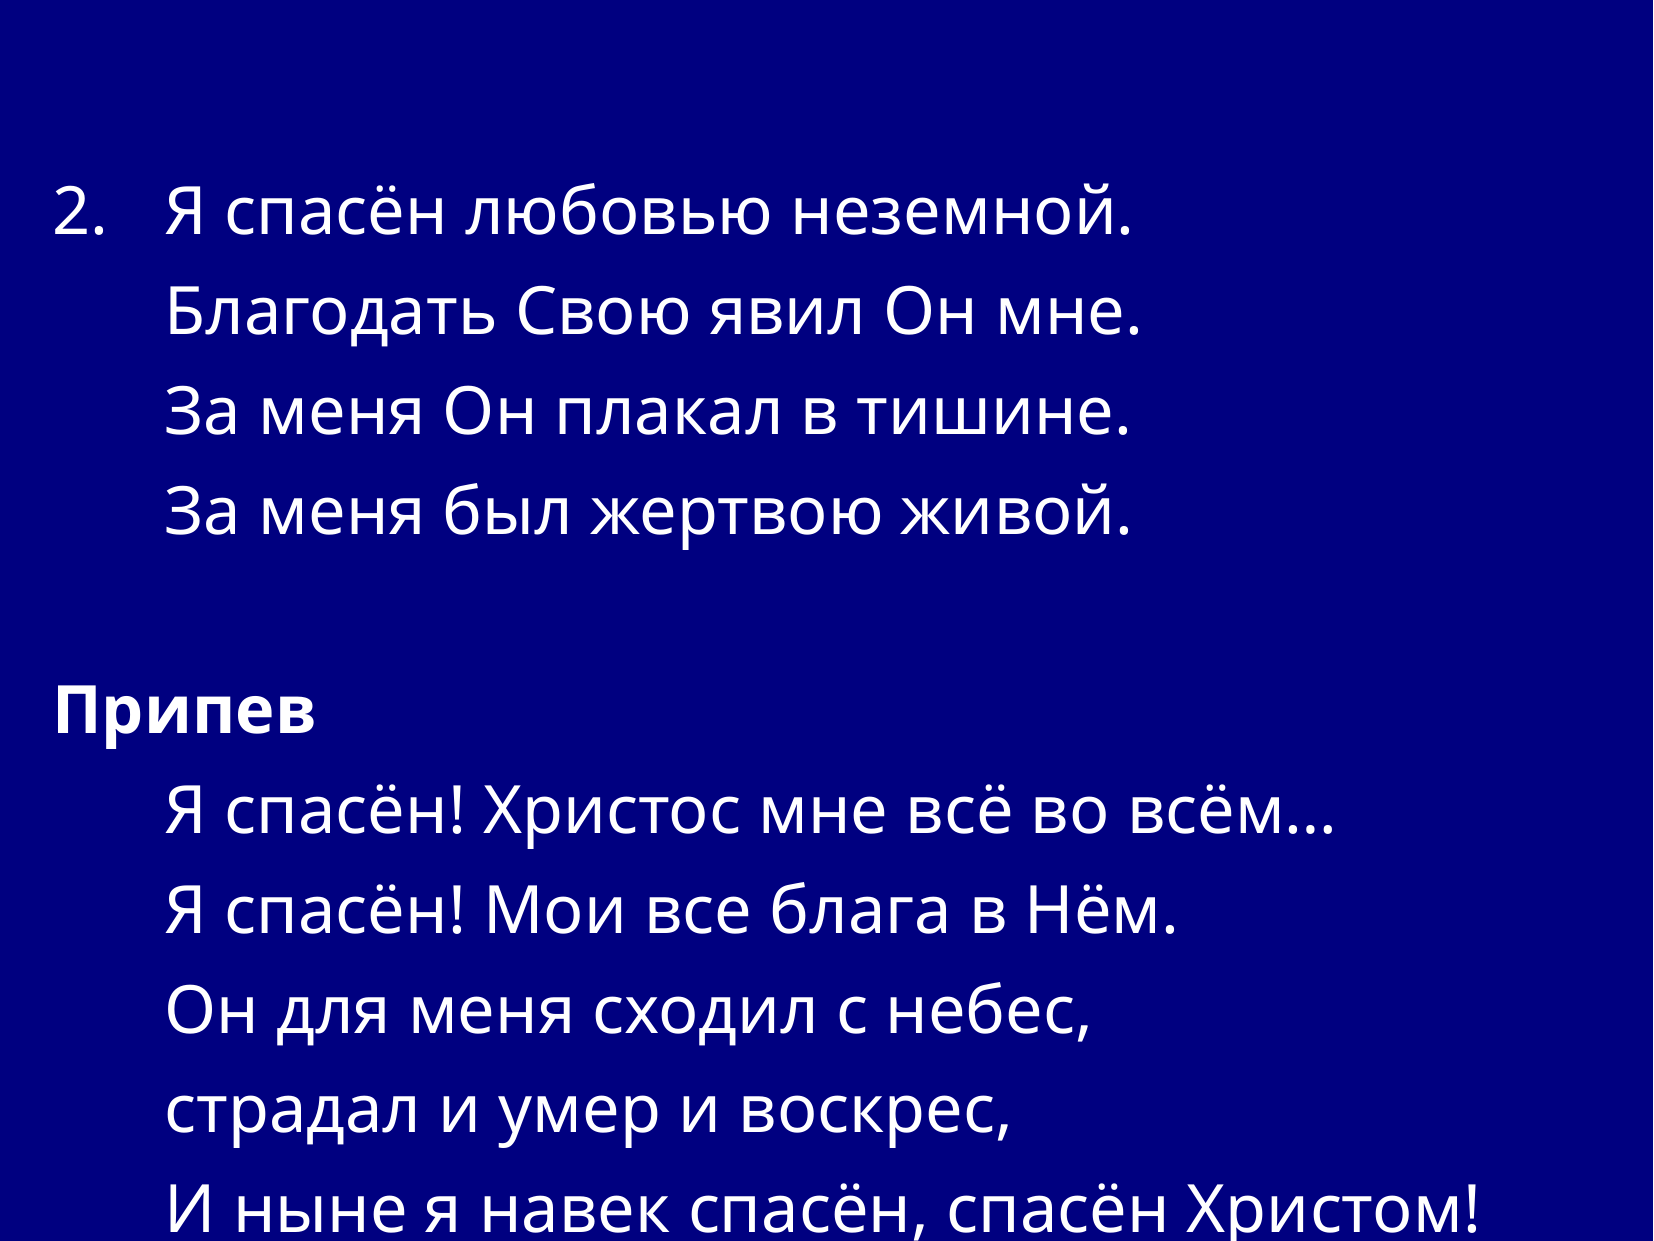

2.	Я спасён любовью неземной.
	Благодать Свою явил Он мне.
	За меня Он плакал в тишине.
	За меня был жертвою живой.
Припев
	Я спасён! Христос мне всё во всём…
	Я спасён! Мои все блага в Нём.
	Он для меня сходил с небес,
	страдал и умер и воскрес,
	И ныне я навек спасён, спасён Христом!